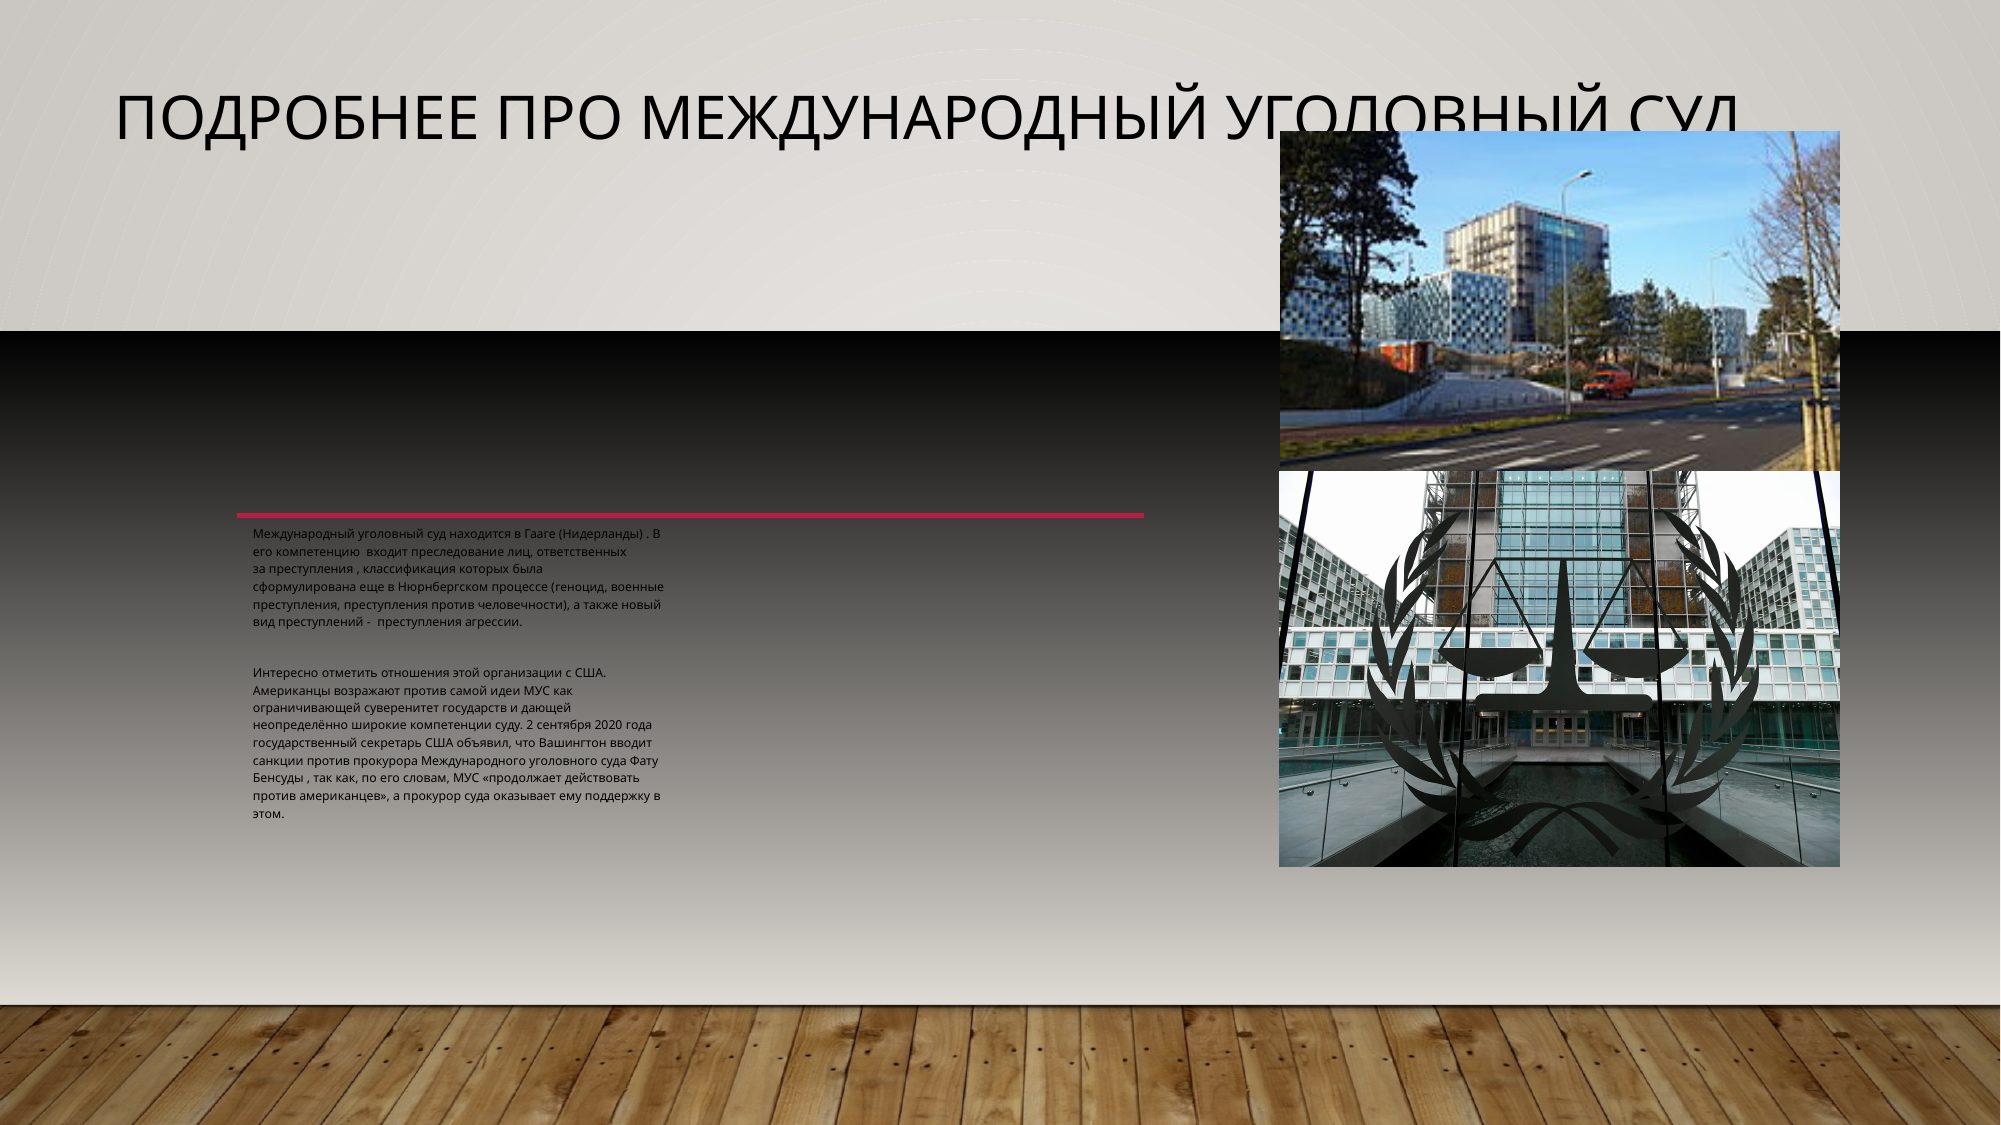

# Подробнее про мЕЖДУНАРОДНЫЙ УГОЛОВНЫЙ СУД
Международный уголовный суд находится в Гааге (Нидерланды) . В его компетенцию  входит преследование лиц, ответственных за преступления , классификация которых была сформулирована еще в Нюрнбергском процессе (геноцид, военные преступления, преступления против человечности), а также новый вид преступлений -  преступления агрессии.
Интересно отметить отношения этой организации с США. Американцы возражают против самой идеи МУС как ограничивающей суверенитет государств и дающей неопределённо широкие компетенции суду. 2 сентября 2020 года государственный секретарь США объявил, что Вашингтон вводит санкции против прокурора Международного уголовного суда Фату Бенсуды , так как, по его словам, МУС «продолжает действовать против американцев», а прокурор суда оказывает ему поддержку в этом.